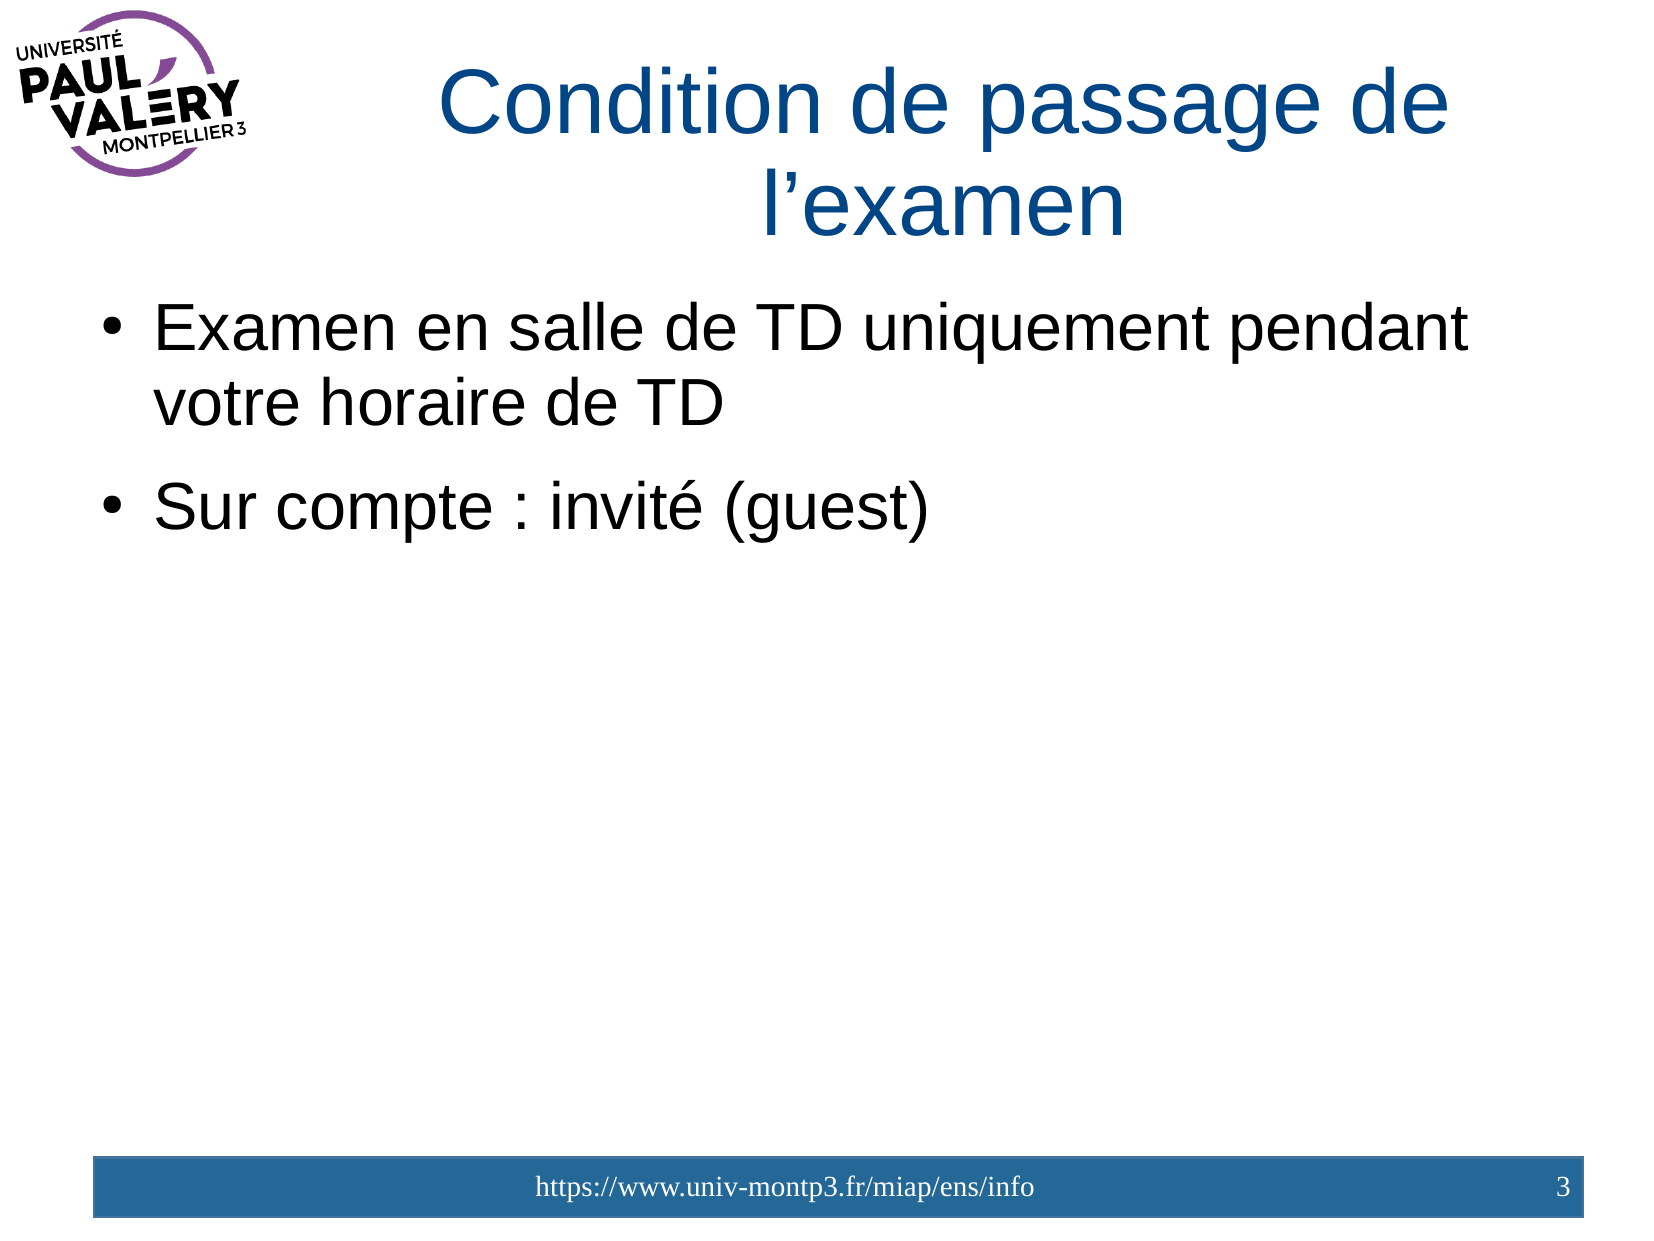

# Condition de passage de l’examen
Examen en salle de TD uniquement pendant votre horaire de TD
Sur compte : invité (guest)
https://www.univ-montp3.fr/miap/ens/info
3